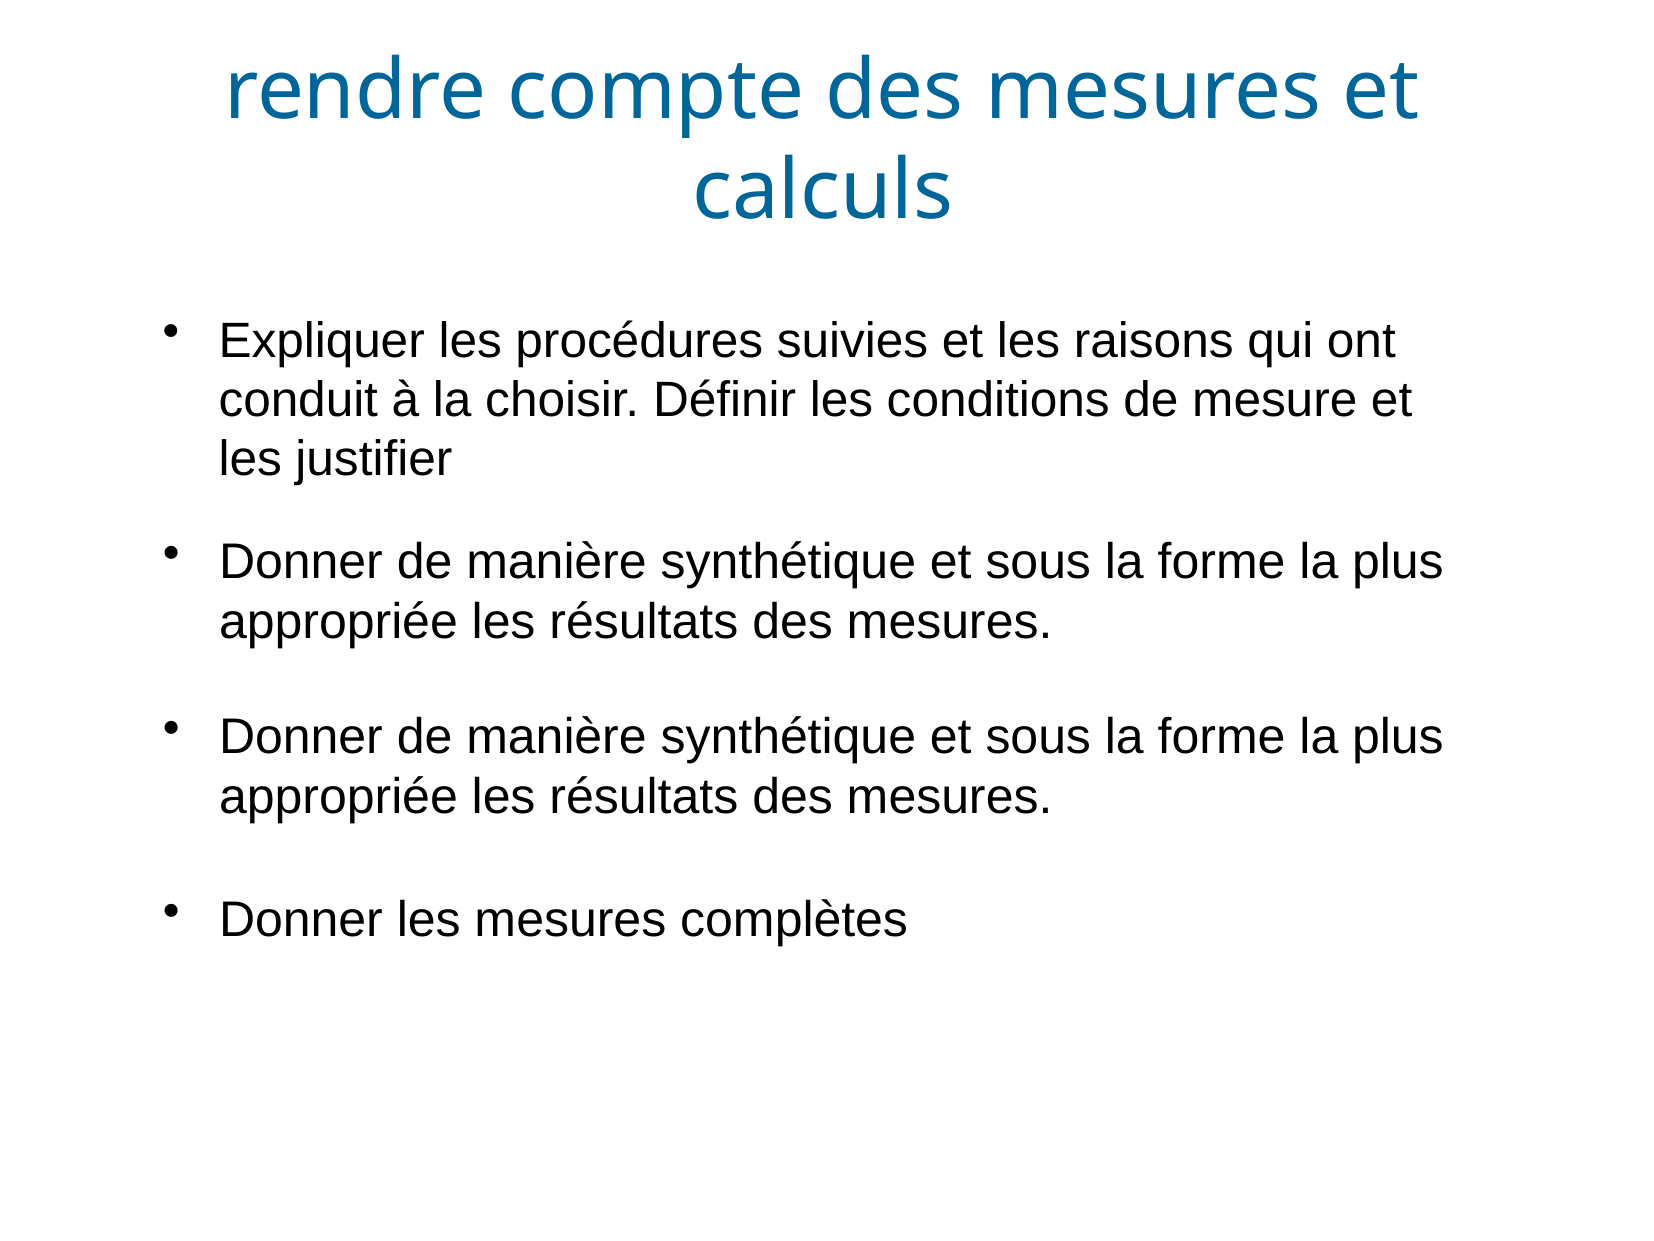

# rendre compte des mesures et calculs
Expliquer les procédures suivies et les raisons qui ont conduit à la choisir. Définir les conditions de mesure et les justifier
Donner de manière synthétique et sous la forme la plus appropriée les résultats des mesures.
Donner de manière synthétique et sous la forme la plus appropriée les résultats des mesures.
Donner les mesures complètes